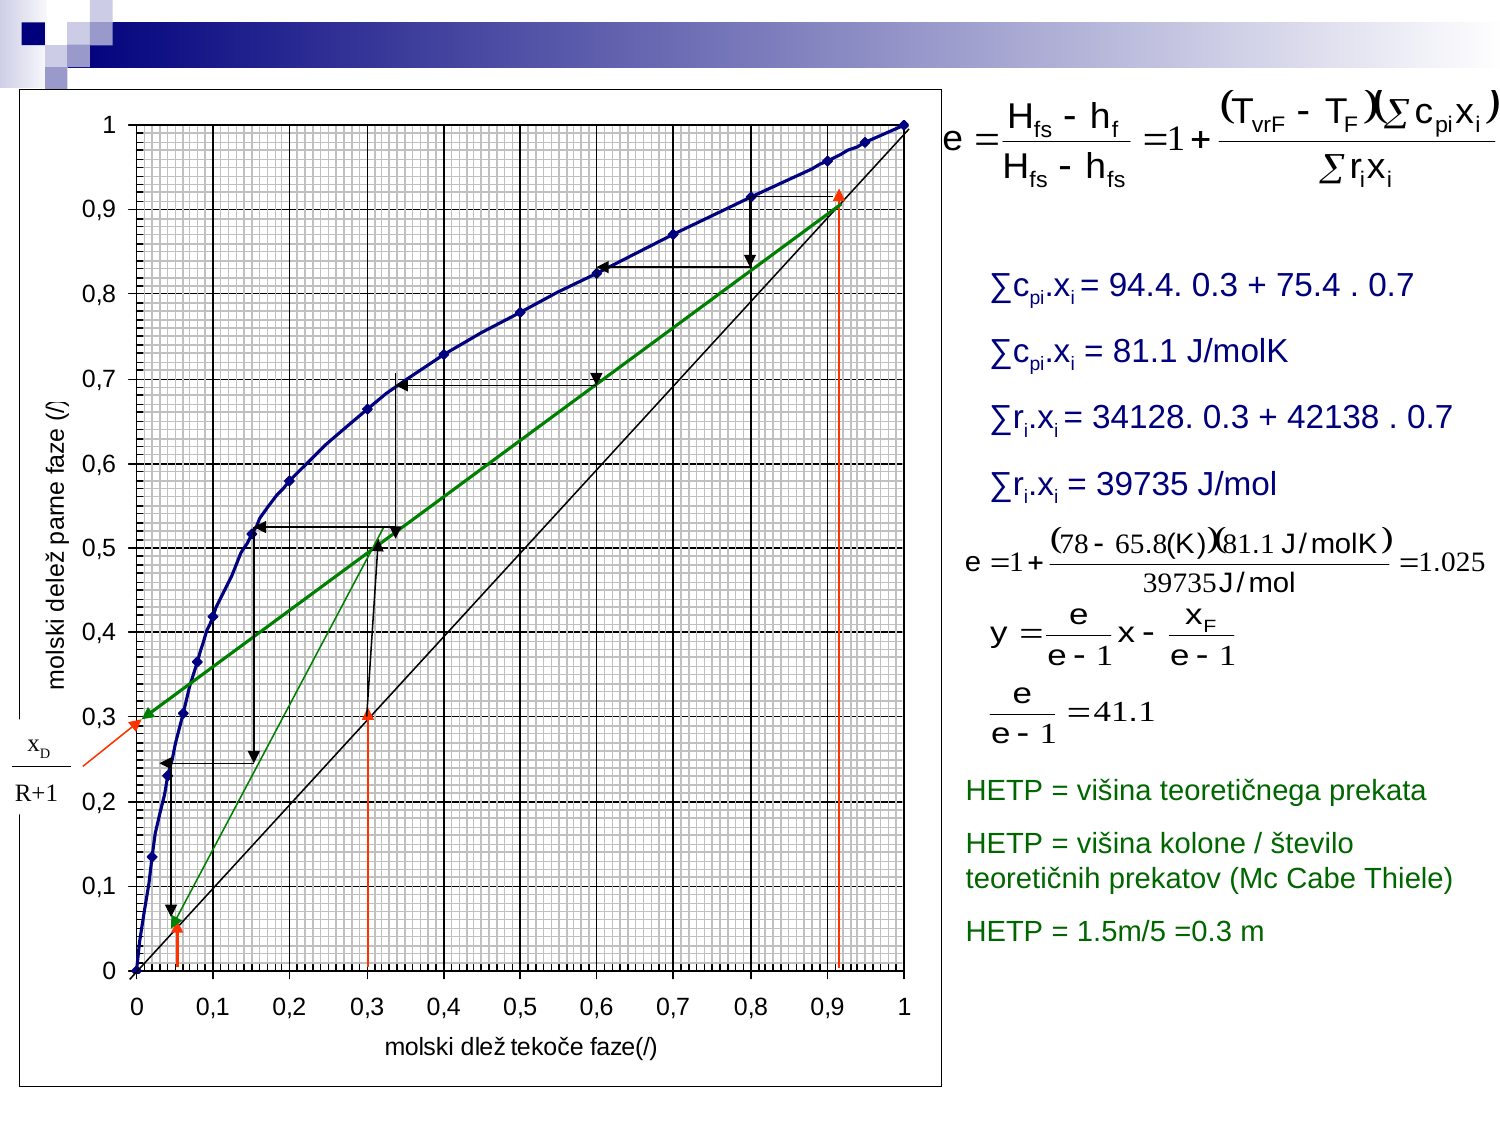

∑cpi.xi = 94.4. 0.3 + 75.4 . 0.7
∑cpi.xi = 81.1 J/molK
∑ri.xi = 34128. 0.3 + 42138 . 0.7
∑ri.xi = 39735 J/mol
 xD
R+1
HETP = višina teoretičnega prekata
HETP = višina kolone / število teoretičnih prekatov (Mc Cabe Thiele)
HETP = 1.5m/5 =0.3 m